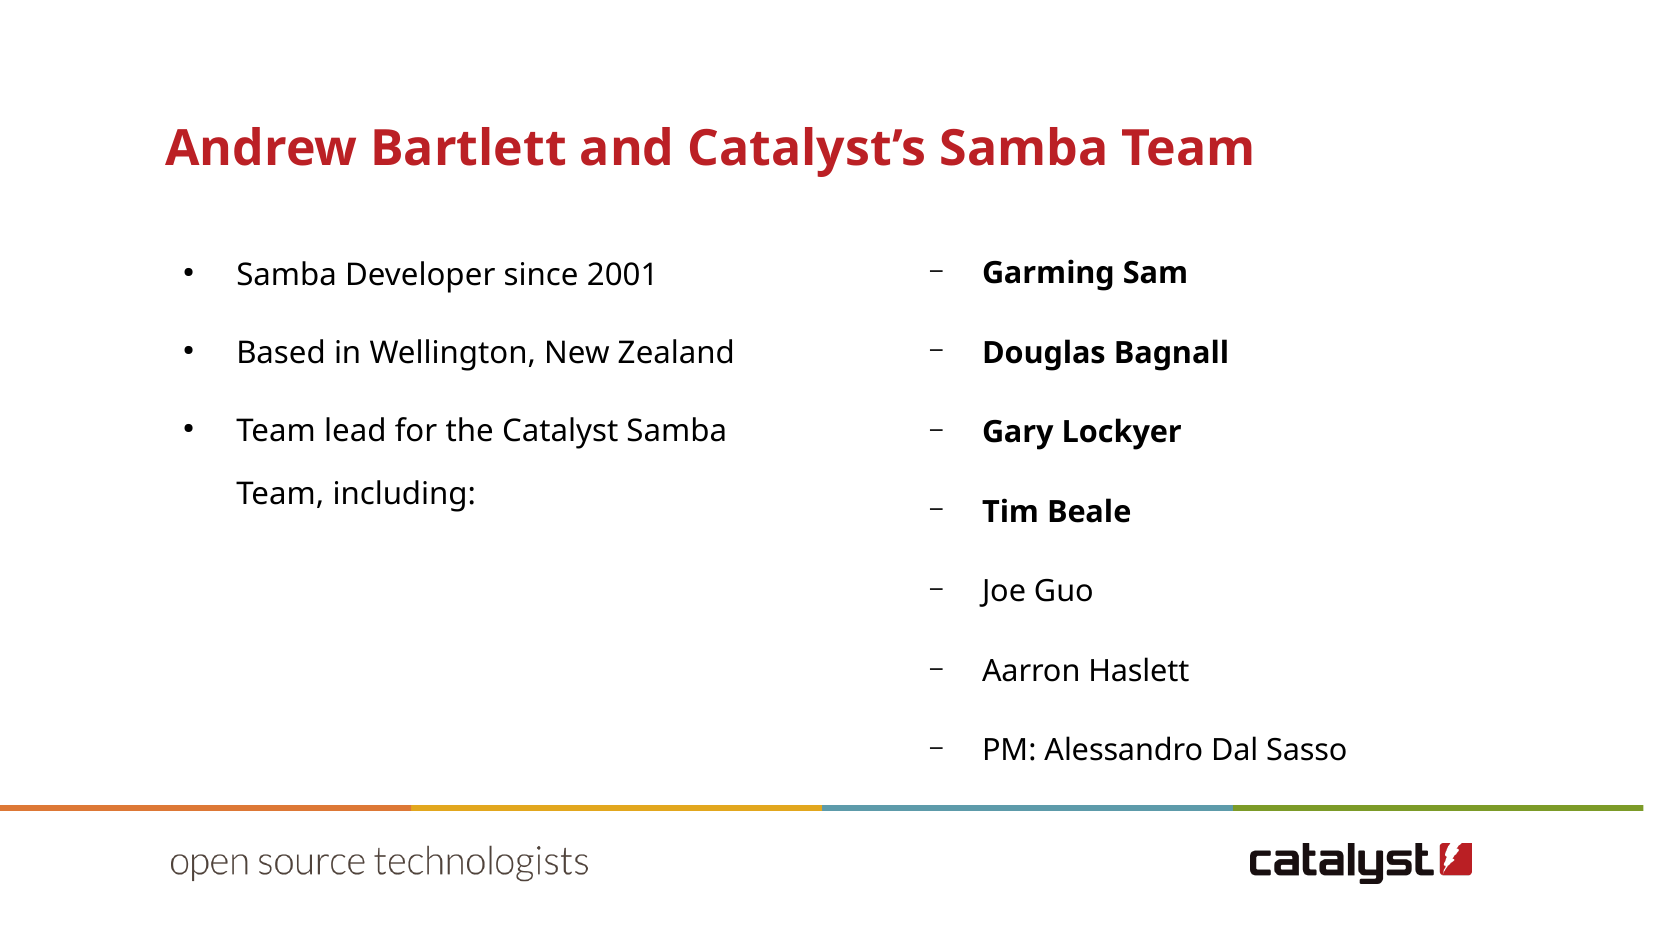

# Andrew Bartlett and Catalyst’s Samba Team
Samba Developer since 2001
Based in Wellington, New Zealand
Team lead for the Catalyst Samba Team, including:
Garming Sam
Douglas Bagnall
Gary Lockyer
Tim Beale
Joe Guo
Aarron Haslett
PM: Alessandro Dal Sasso